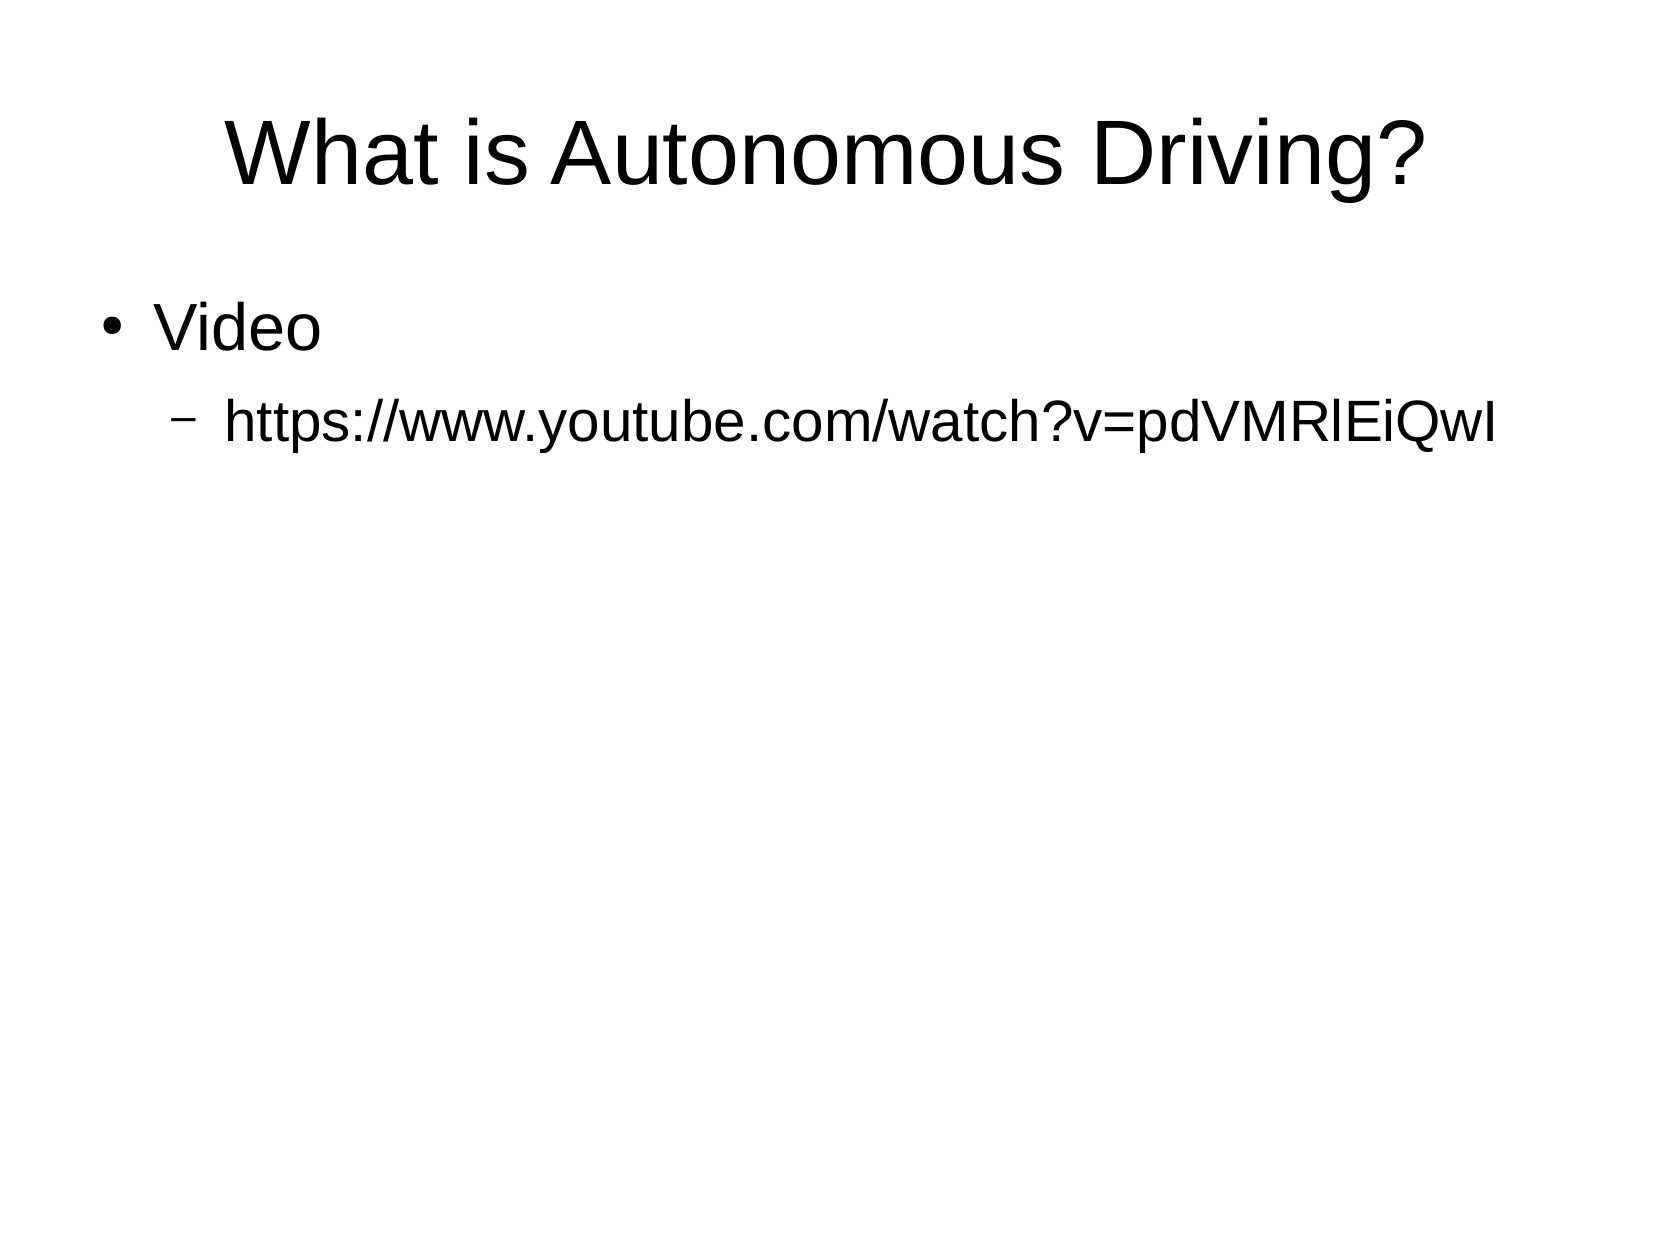

# What is Autonomous Driving?
Video
https://www.youtube.com/watch?v=pdVMRlEiQwI